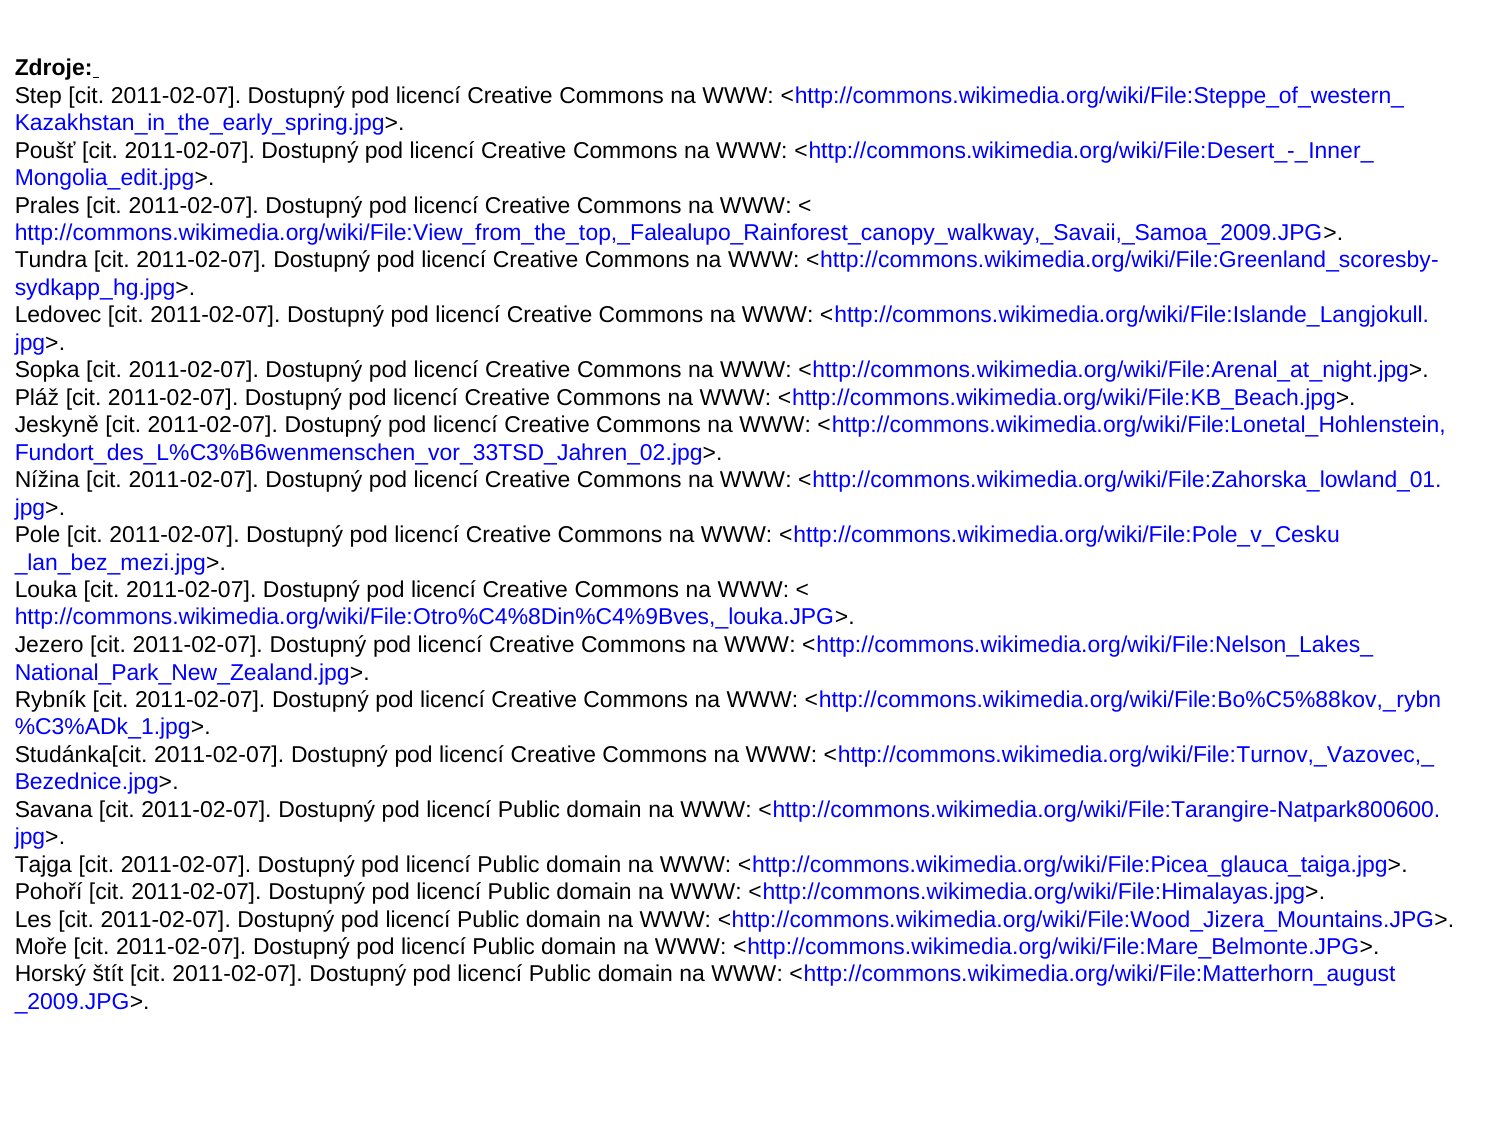

Zdroje:
Step [cit. 2011-02-07]. Dostupný pod licencí Creative Commons na WWW: <http://commons.wikimedia.org/wiki/File:Steppe_of_western_Kazakhstan_in_the_early_spring.jpg>.
Poušť [cit. 2011-02-07]. Dostupný pod licencí Creative Commons na WWW: <http://commons.wikimedia.org/wiki/File:Desert_-_Inner_Mongolia_edit.jpg>.
Prales [cit. 2011-02-07]. Dostupný pod licencí Creative Commons na WWW: <http://commons.wikimedia.org/wiki/File:View_from_the_top,_Falealupo_Rainforest_canopy_walkway,_Savaii,_Samoa_2009.JPG>.
Tundra [cit. 2011-02-07]. Dostupný pod licencí Creative Commons na WWW: <http://commons.wikimedia.org/wiki/File:Greenland_scoresby-sydkapp_hg.jpg>.
Ledovec [cit. 2011-02-07]. Dostupný pod licencí Creative Commons na WWW: <http://commons.wikimedia.org/wiki/File:Islande_Langjokull.jpg>.
Sopka [cit. 2011-02-07]. Dostupný pod licencí Creative Commons na WWW: <http://commons.wikimedia.org/wiki/File:Arenal_at_night.jpg>.
Pláž [cit. 2011-02-07]. Dostupný pod licencí Creative Commons na WWW: <http://commons.wikimedia.org/wiki/File:KB_Beach.jpg>.
Jeskyně [cit. 2011-02-07]. Dostupný pod licencí Creative Commons na WWW: <http://commons.wikimedia.org/wiki/File:Lonetal_Hohlenstein,Fundort_des_L%C3%B6wenmenschen_vor_33TSD_Jahren_02.jpg>.
Nížina [cit. 2011-02-07]. Dostupný pod licencí Creative Commons na WWW: <http://commons.wikimedia.org/wiki/File:Zahorska_lowland_01.jpg>.
Pole [cit. 2011-02-07]. Dostupný pod licencí Creative Commons na WWW: <http://commons.wikimedia.org/wiki/File:Pole_v_Cesku_lan_bez_mezi.jpg>.
Louka [cit. 2011-02-07]. Dostupný pod licencí Creative Commons na WWW: <http://commons.wikimedia.org/wiki/File:Otro%C4%8Din%C4%9Bves,_louka.JPG>.
Jezero [cit. 2011-02-07]. Dostupný pod licencí Creative Commons na WWW: <http://commons.wikimedia.org/wiki/File:Nelson_Lakes_National_Park_New_Zealand.jpg>.
Rybník [cit. 2011-02-07]. Dostupný pod licencí Creative Commons na WWW: <http://commons.wikimedia.org/wiki/File:Bo%C5%88kov,_rybn%C3%ADk_1.jpg>.
Studánka[cit. 2011-02-07]. Dostupný pod licencí Creative Commons na WWW: <http://commons.wikimedia.org/wiki/File:Turnov,_Vazovec,_Bezednice.jpg>.
Savana [cit. 2011-02-07]. Dostupný pod licencí Public domain na WWW: <http://commons.wikimedia.org/wiki/File:Tarangire-Natpark800600.jpg>.
Tajga [cit. 2011-02-07]. Dostupný pod licencí Public domain na WWW: <http://commons.wikimedia.org/wiki/File:Picea_glauca_taiga.jpg>.
Pohoří [cit. 2011-02-07]. Dostupný pod licencí Public domain na WWW: <http://commons.wikimedia.org/wiki/File:Himalayas.jpg>.
Les [cit. 2011-02-07]. Dostupný pod licencí Public domain na WWW: <http://commons.wikimedia.org/wiki/File:Wood_Jizera_Mountains.JPG>.
Moře [cit. 2011-02-07]. Dostupný pod licencí Public domain na WWW: <http://commons.wikimedia.org/wiki/File:Mare_Belmonte.JPG>.
Horský štít [cit. 2011-02-07]. Dostupný pod licencí Public domain na WWW: <http://commons.wikimedia.org/wiki/File:Matterhorn_august_2009.JPG>.